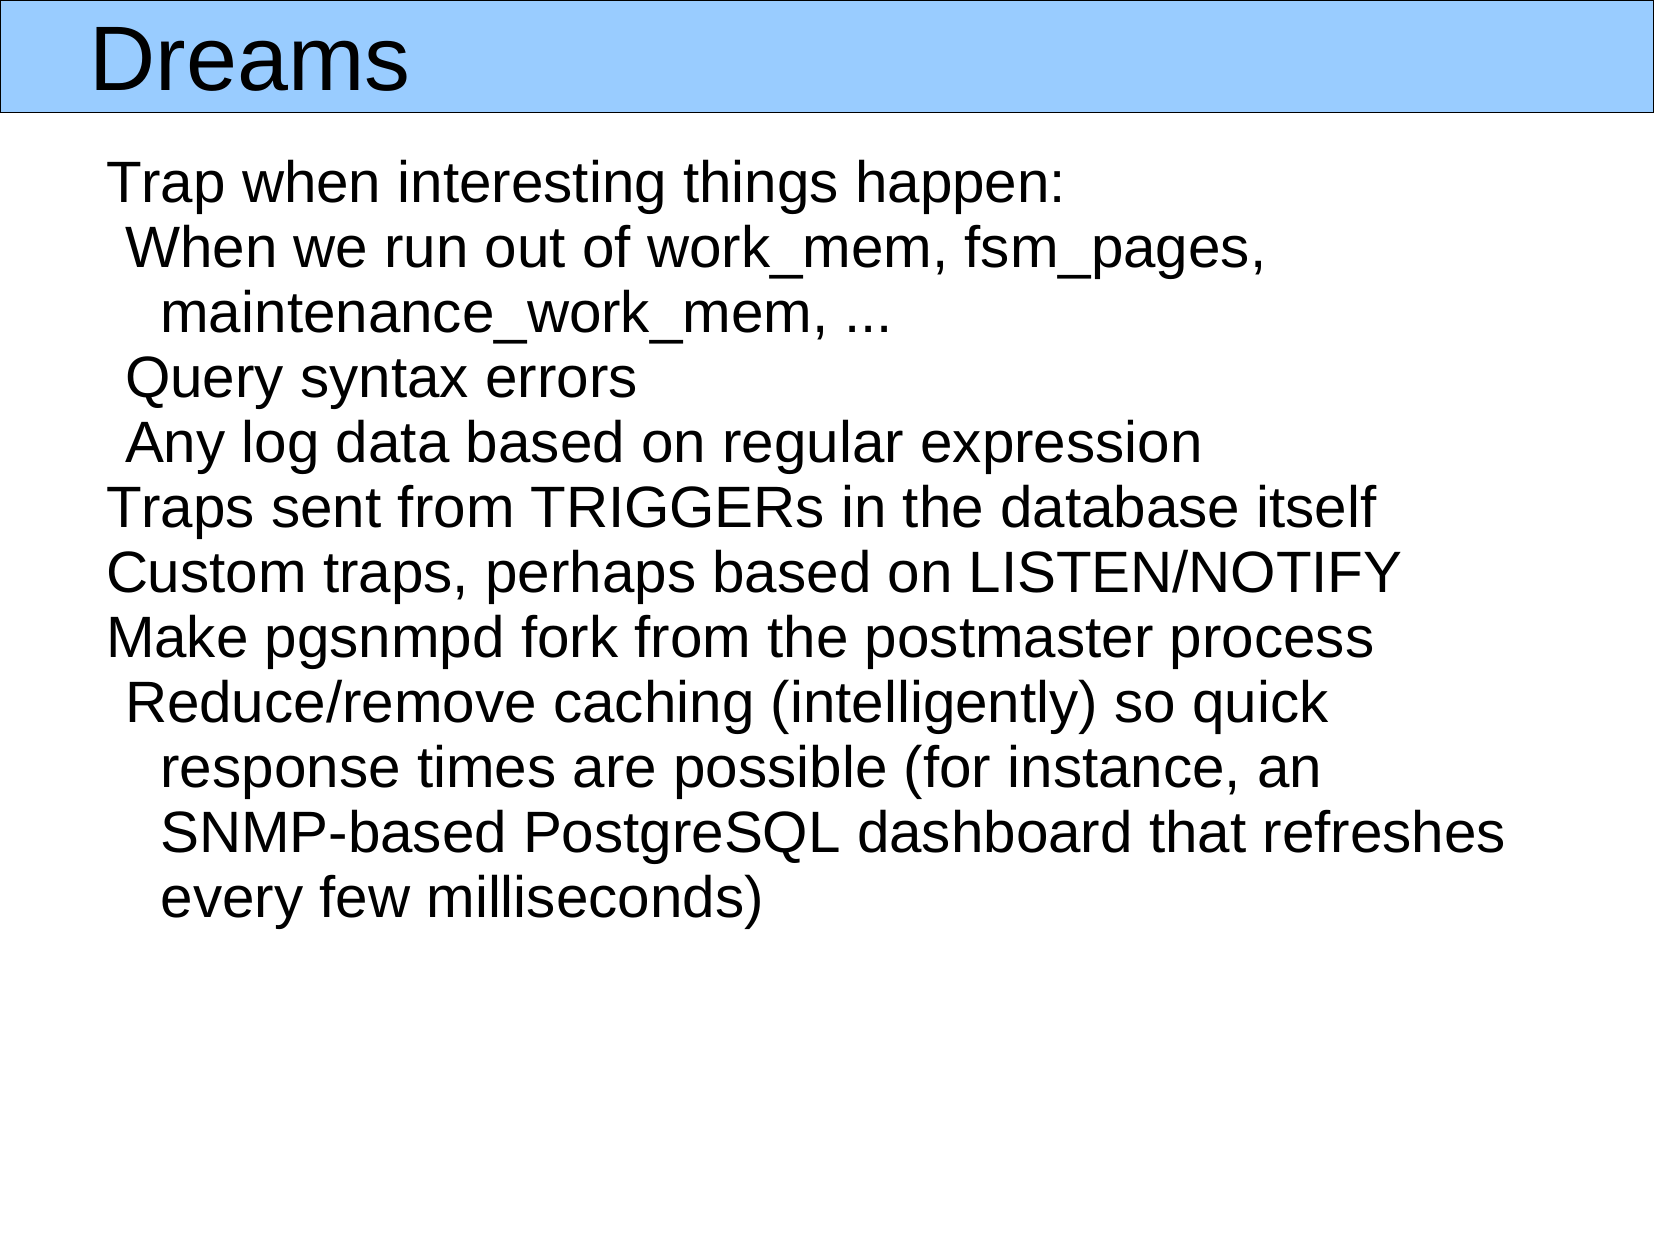

Dreams
 Trap when interesting things happen:
When we run out of work_mem, fsm_pages, maintenance_work_mem, ...
Query syntax errors
Any log data based on regular expression
 Traps sent from TRIGGERs in the database itself
 Custom traps, perhaps based on LISTEN/NOTIFY
 Make pgsnmpd fork from the postmaster process
Reduce/remove caching (intelligently) so quick response times are possible (for instance, an SNMP-based PostgreSQL dashboard that refreshes every few milliseconds)